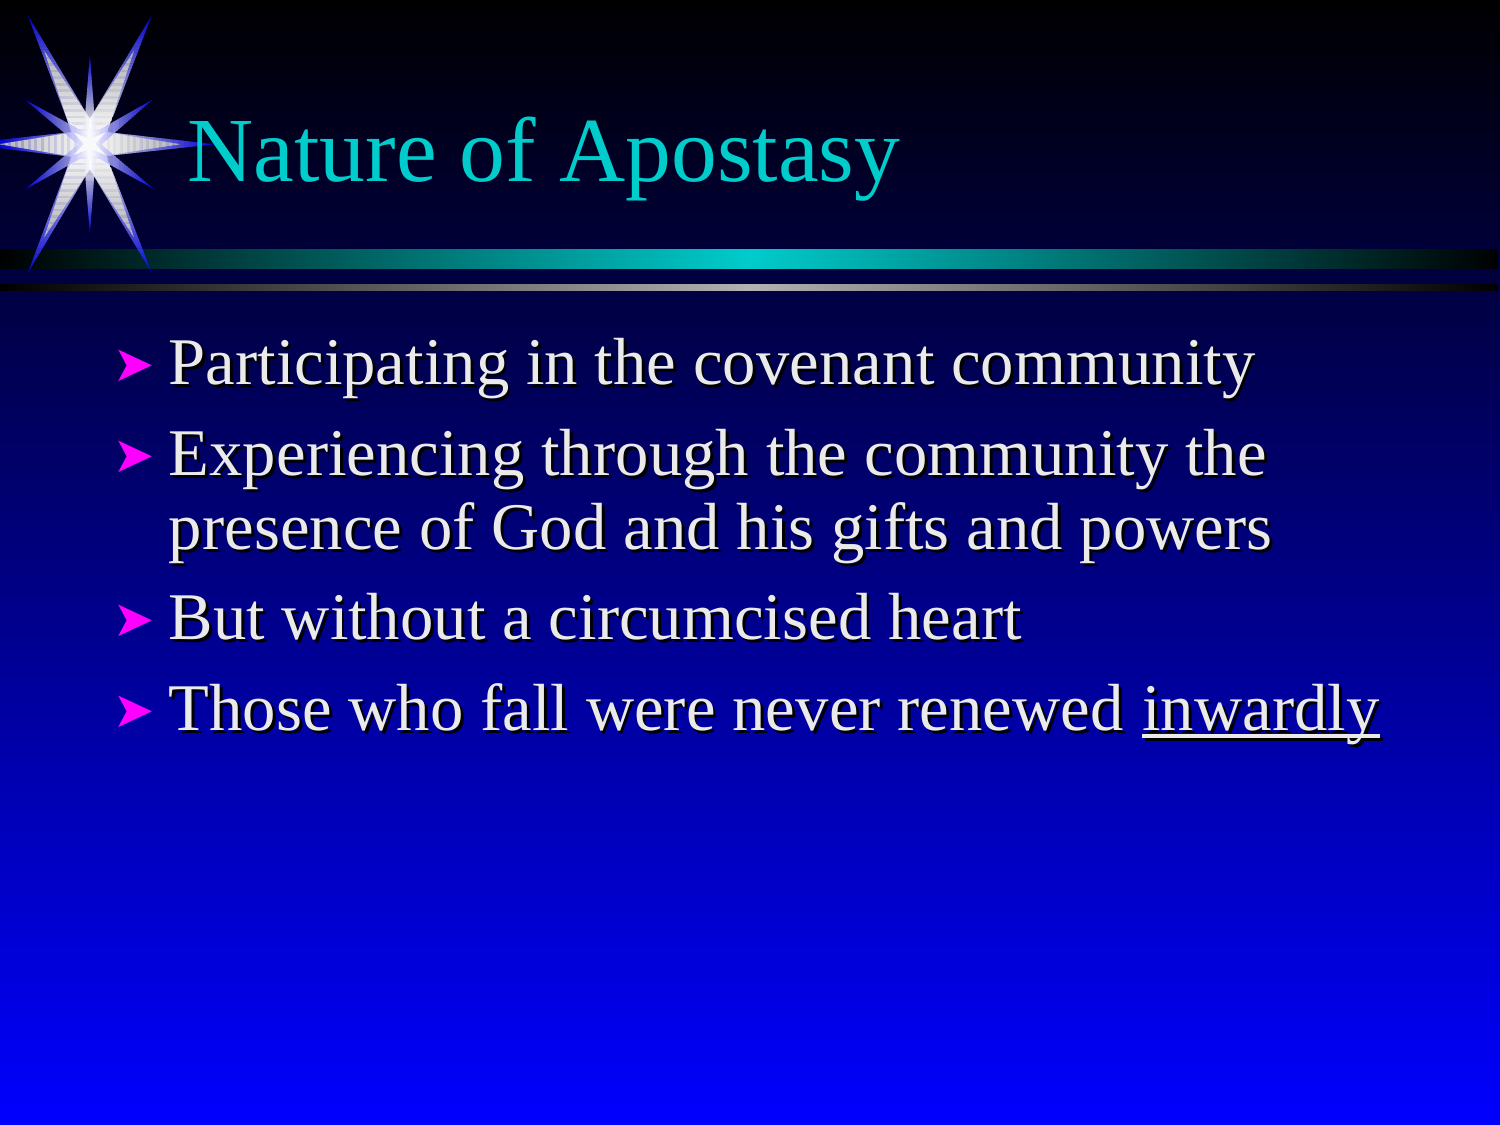

# Nature of Apostasy
Participating in the covenant community
Experiencing through the community the presence of God and his gifts and powers
But without a circumcised heart
Those who fall were never renewed inwardly